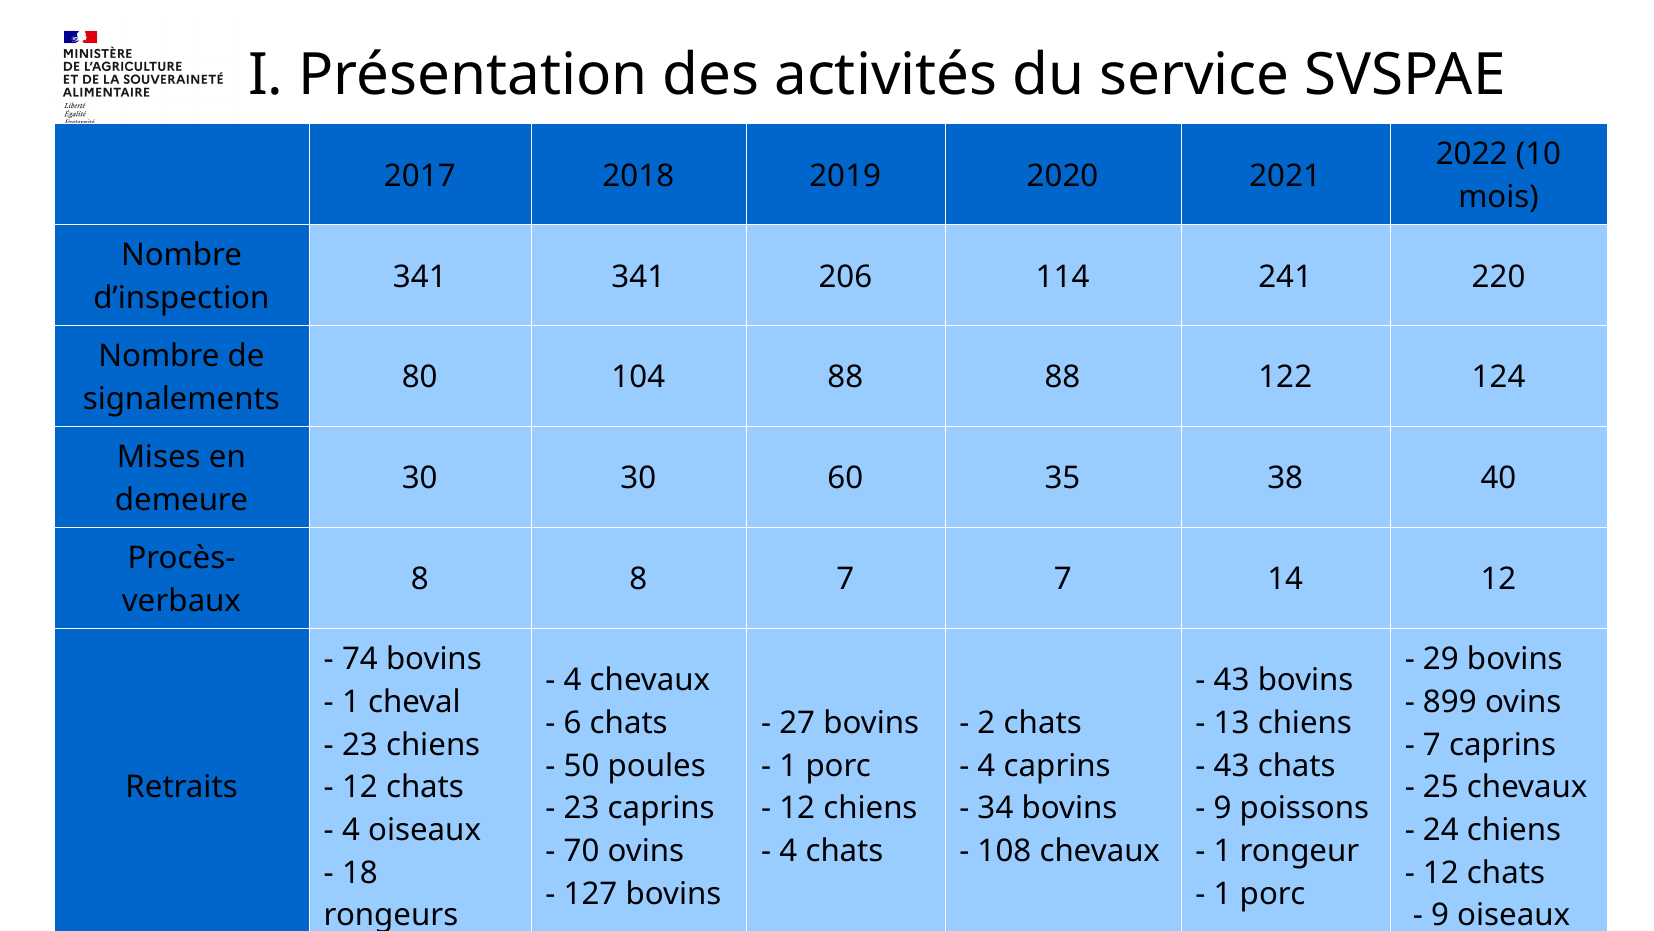

# I. Présentation des activités du service SVSPAE
| | 2017 | 2018 | 2019 | 2020 | 2021 | 2022 (10 mois) |
| --- | --- | --- | --- | --- | --- | --- |
| Nombre d’inspection | 341 | 341 | 206 | 114 | 241 | 220 |
| Nombre de signalements | 80 | 104 | 88 | 88 | 122 | 124 |
| Mises en demeure | 30 | 30 | 60 | 35 | 38 | 40 |
| Procès-verbaux | 8 | 8 | 7 | 7 | 14 | 12 |
| Retraits | - 74 bovins - 1 cheval - 23 chiens - 12 chats - 4 oiseaux - 18 rongeurs | - 4 chevaux - 6 chats - 50 poules - 23 caprins - 70 ovins - 127 bovins | - 27 bovins - 1 porc - 12 chiens - 4 chats | - 2 chats - 4 caprins - 34 bovins - 108 chevaux | - 43 bovins - 13 chiens - 43 chats - 9 poissons - 1 rongeur - 1 porc | - 29 bovins - 899 ovins - 7 caprins - 25 chevaux - 24 chiens - 12 chats - 9 oiseaux |
DDETSPP89
5
05/12/2022